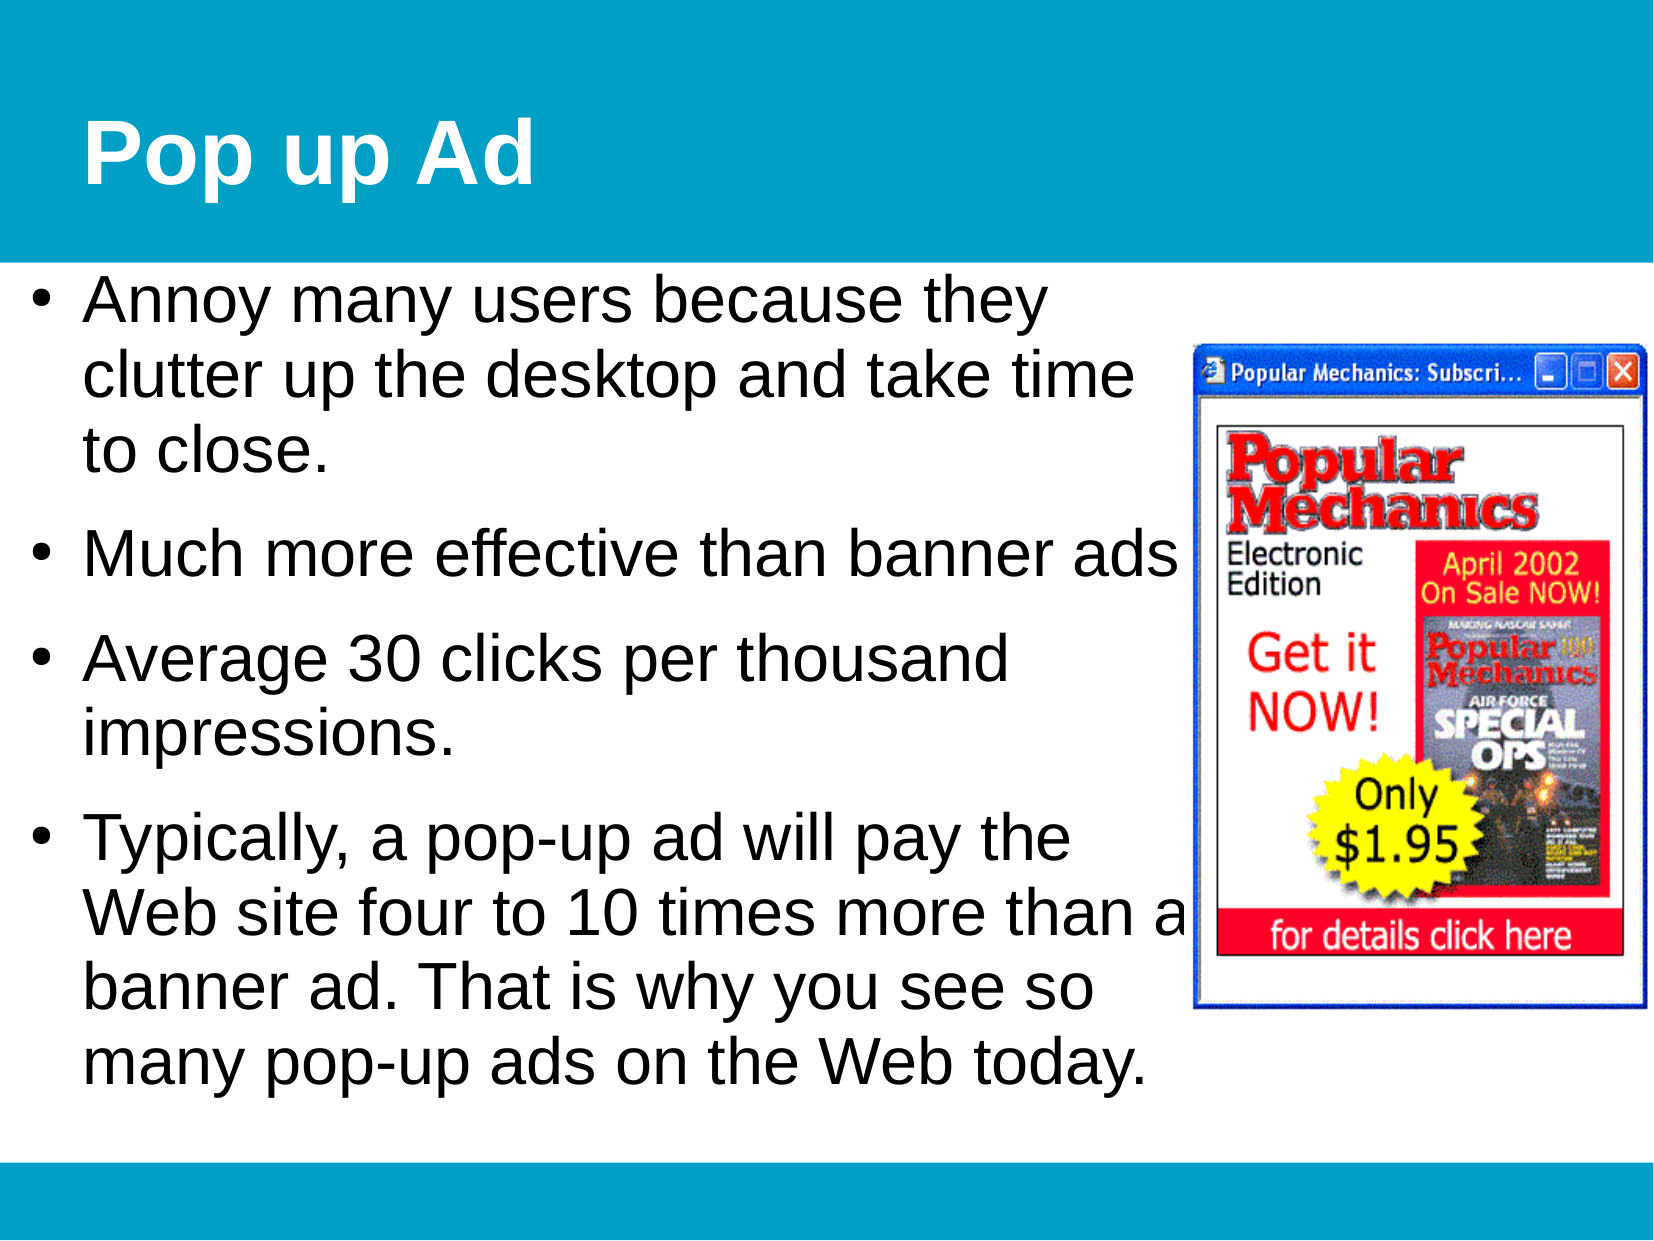

# Pop up Ad
Annoy many users because they clutter up the desktop and take time to close.
Much more effective than banner ads.
Average 30 clicks per thousand impressions.
Typically, a pop-up ad will pay the Web site four to 10 times more than a banner ad. That is why you see so many pop-up ads on the Web today.